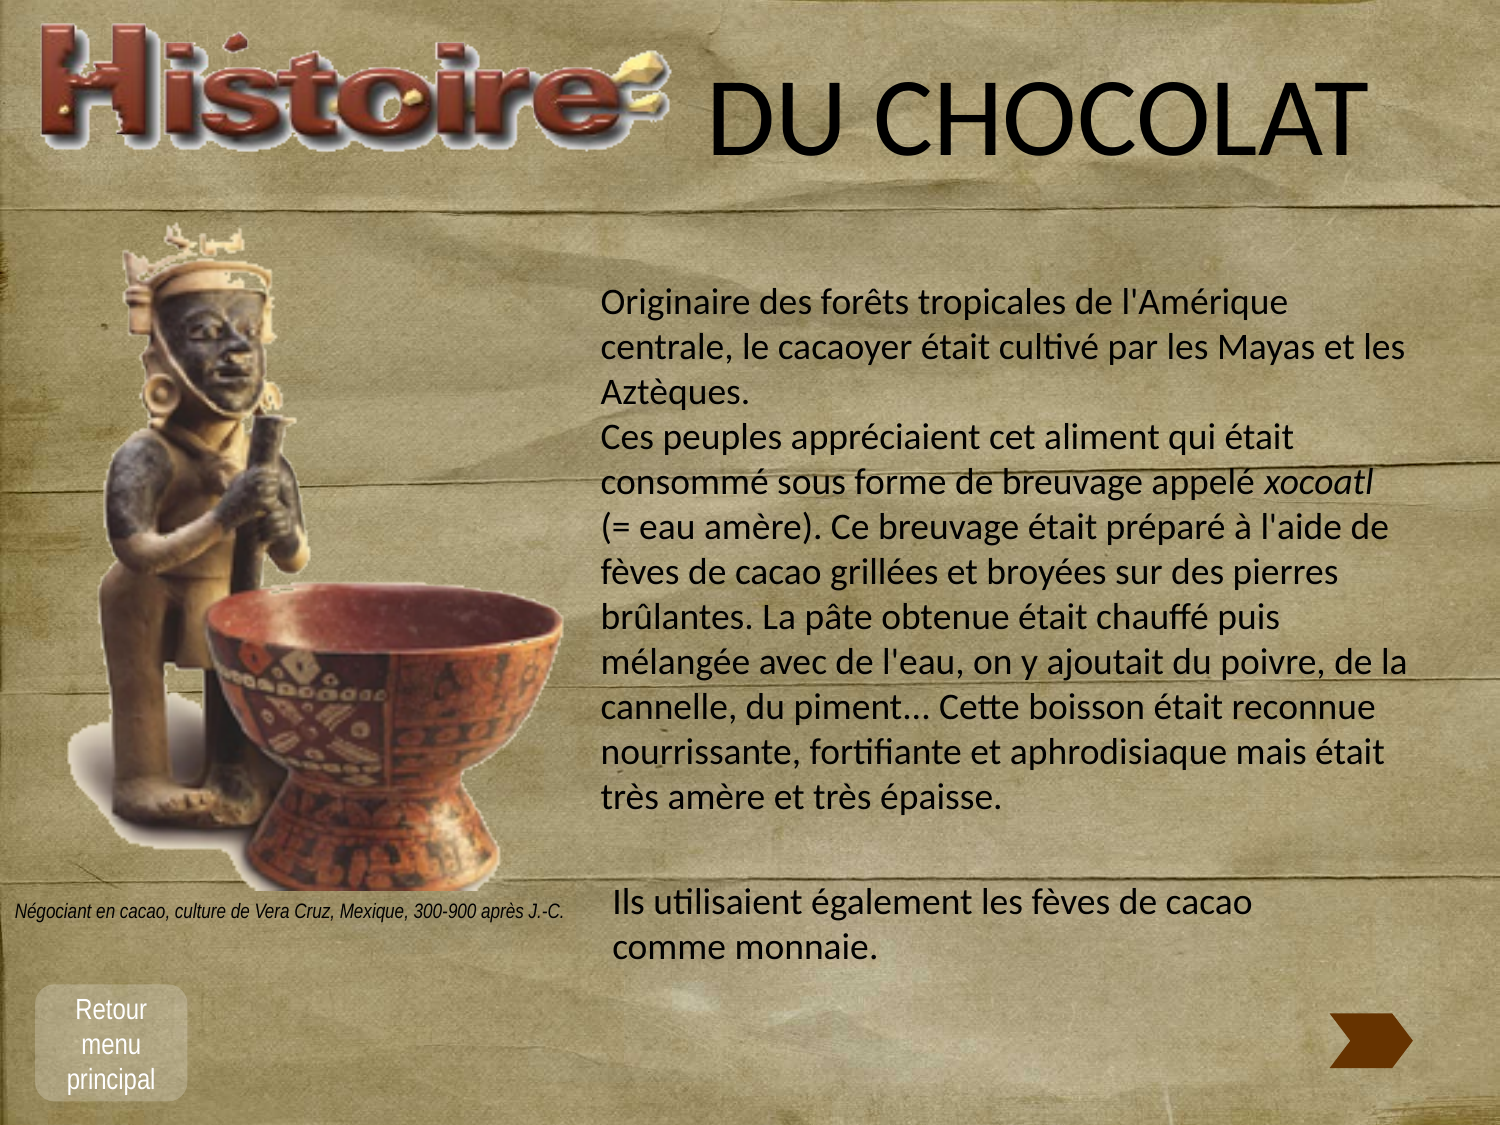

DU CHOCOLAT
#
Originaire des forêts tropicales de l'Amérique centrale, le cacaoyer était cultivé par les Mayas et les Aztèques.
Ces peuples appréciaient cet aliment qui était consommé sous forme de breuvage appelé xocoatl (= eau amère). Ce breuvage était préparé à l'aide de fèves de cacao grillées et broyées sur des pierres brûlantes. La pâte obtenue était chauffé puis mélangée avec de l'eau, on y ajoutait du poivre, de la cannelle, du piment... Cette boisson était reconnue nourrissante, fortifiante et aphrodisiaque mais était très amère et très épaisse.
Ils utilisaient également les fèves de cacao comme monnaie.
Négociant en cacao, culture de Vera Cruz, Mexique, 300-900 après J.-C.
Retour menu
principal